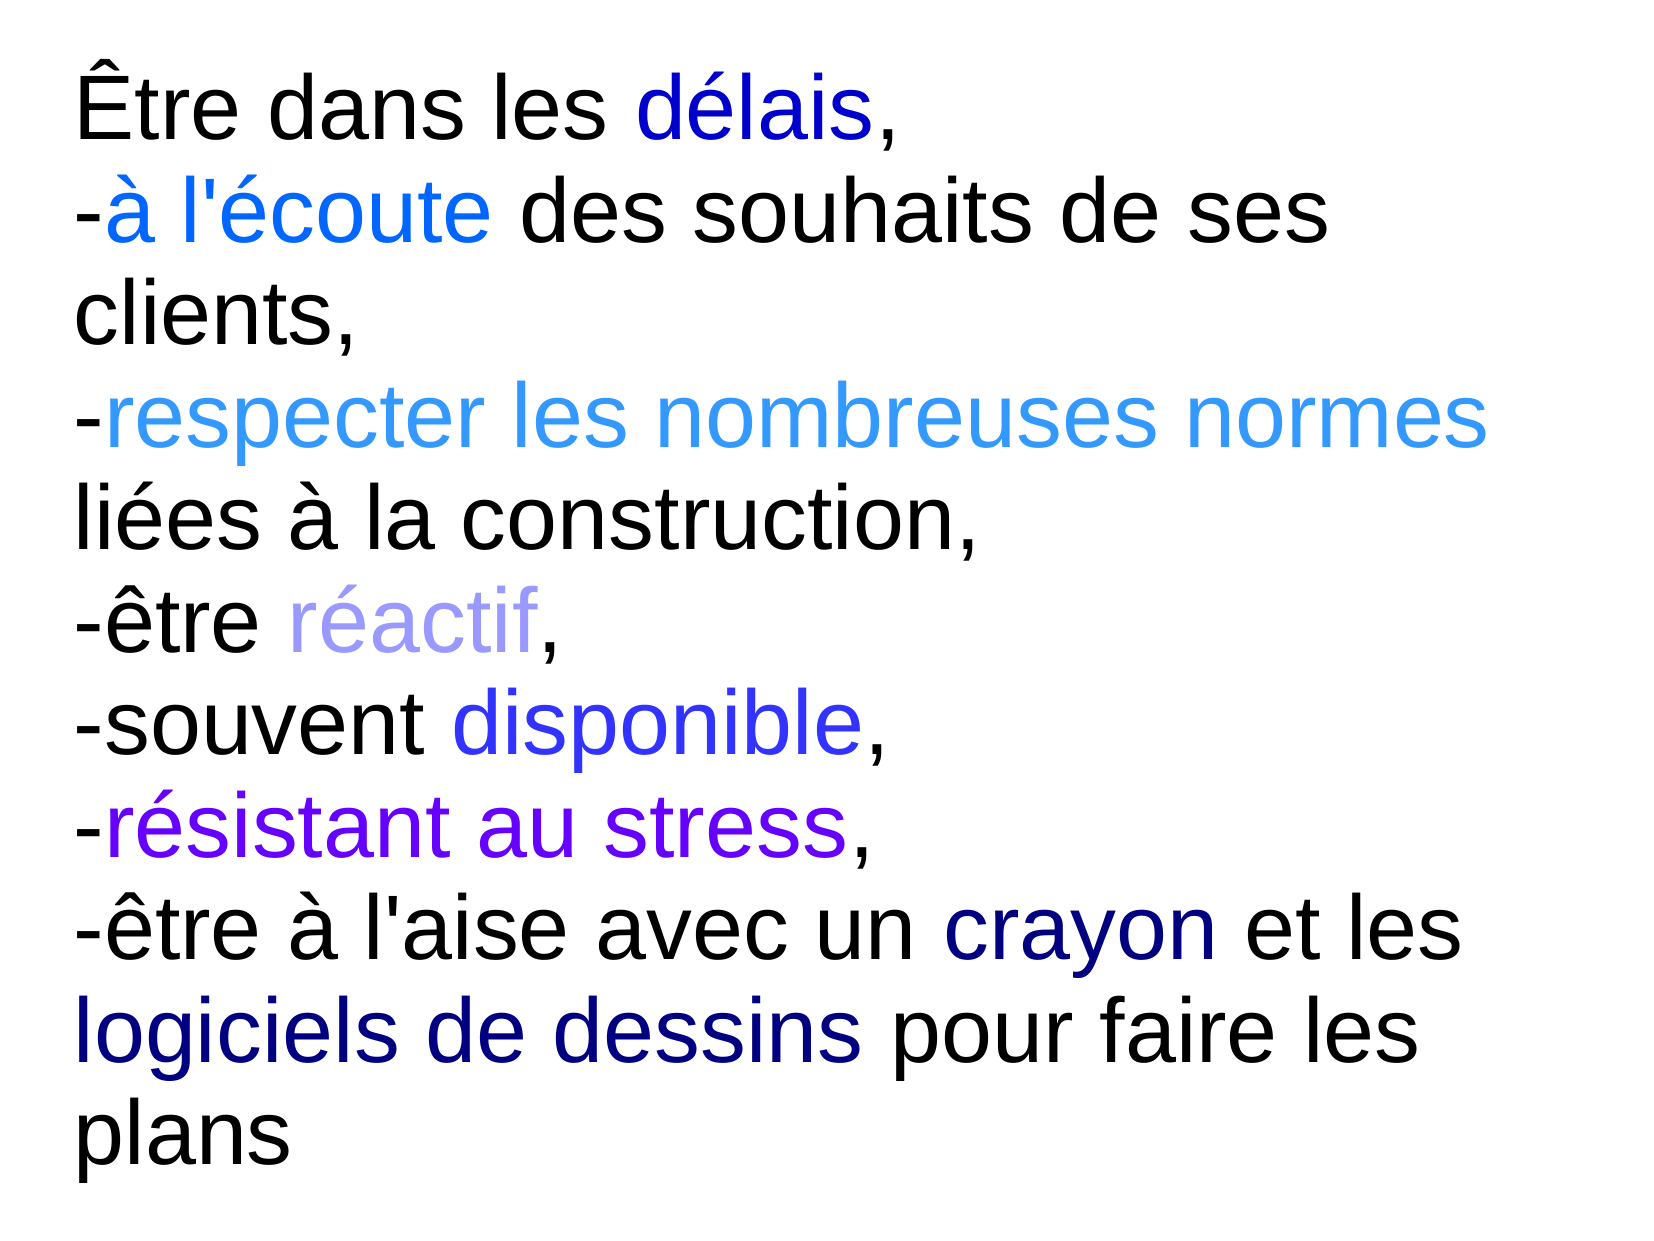

Être dans les délais,
-à l'écoute des souhaits de ses clients,
-respecter les nombreuses normes liées à la construction,
-être réactif,
-souvent disponible,
-résistant au stress,
-être à l'aise avec un crayon et les logiciels de dessins pour faire les plans